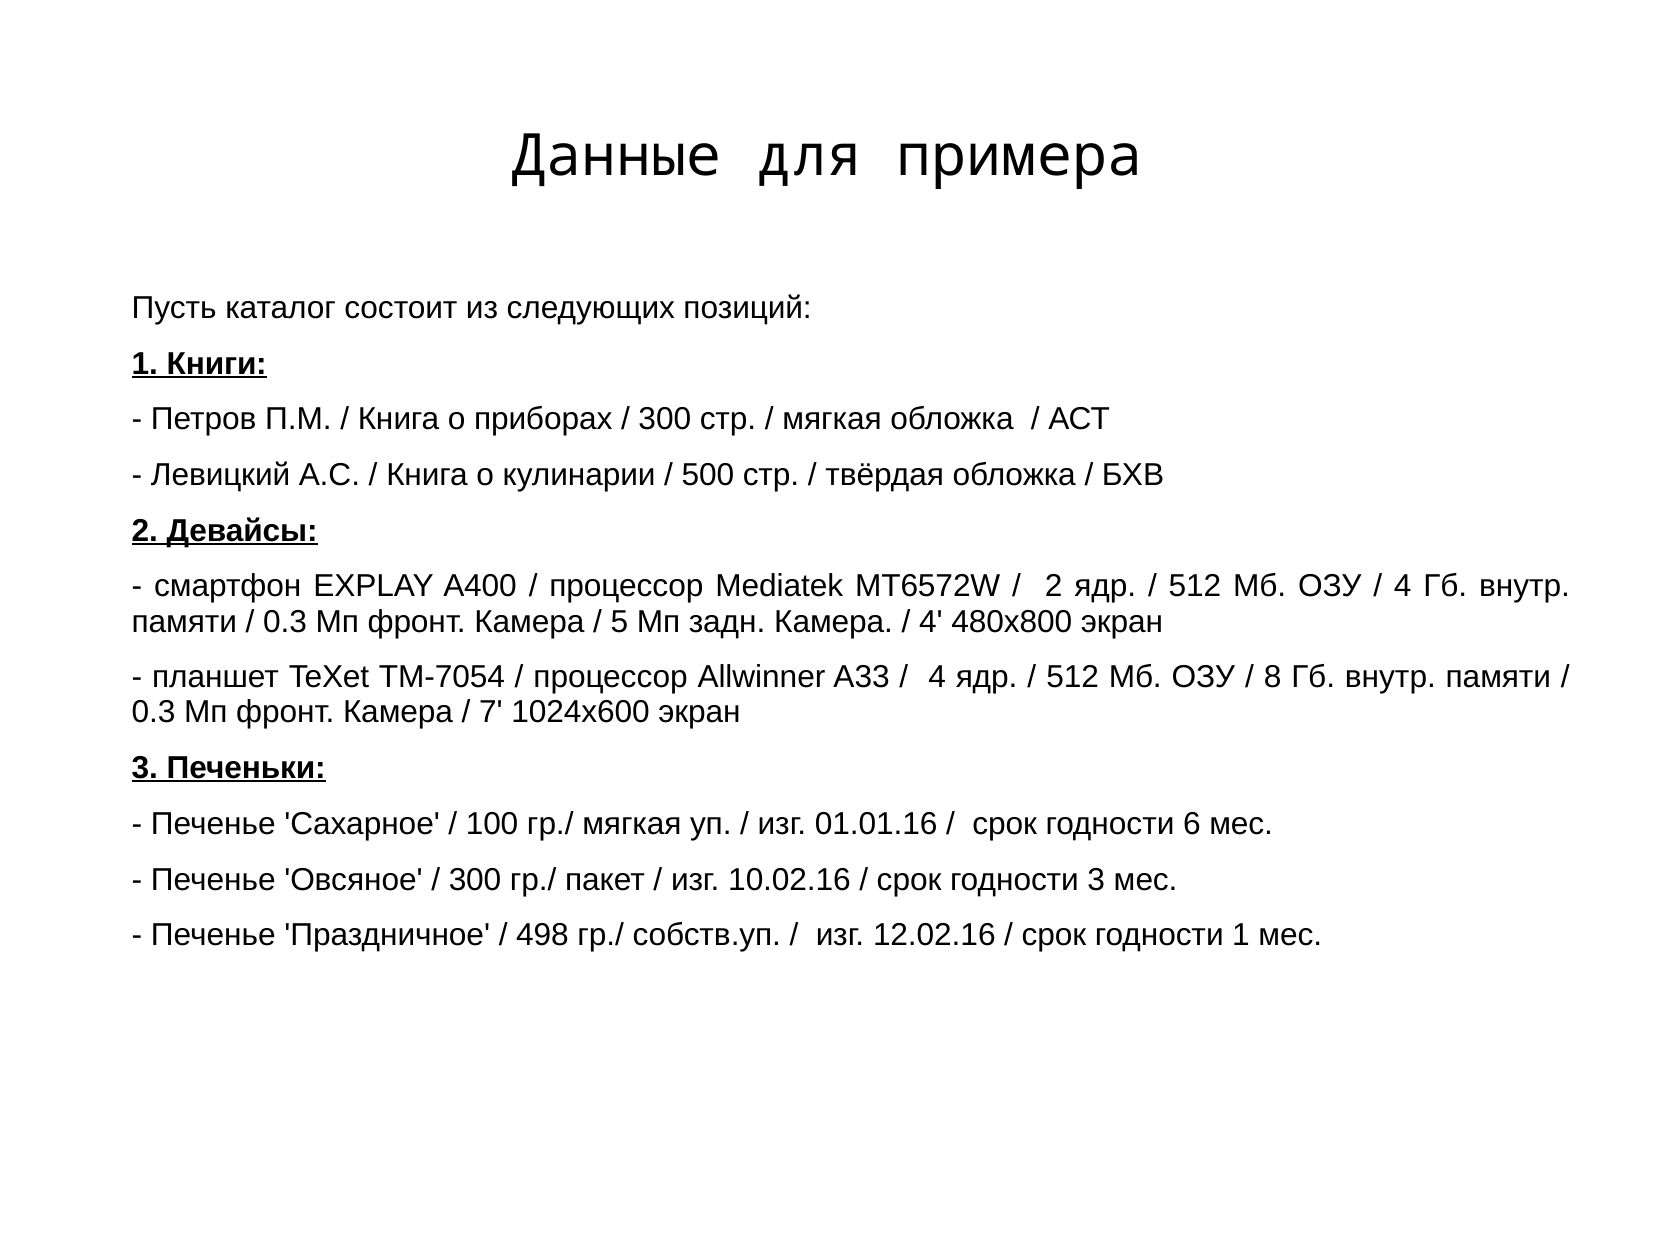

# Данные для примера
Пусть каталог состоит из следующих позиций:
1. Книги:
- Петров П.М. / Книга о приборах / 300 стр. / мягкая обложка / АСТ
- Левицкий А.С. / Книга о кулинарии / 500 стр. / твёрдая обложка / БХВ
2. Девайсы:
- смартфон EXPLAY A400 / процессор Mediatek MT6572W / 2 ядр. / 512 Мб. ОЗУ / 4 Гб. внутр. памяти / 0.3 Мп фронт. Камера / 5 Мп задн. Камера. / 4' 480x800 экран
- планшет TeXet TM-7054 / процессор Allwinner A33 / 4 ядр. / 512 Мб. ОЗУ / 8 Гб. внутр. памяти / 0.3 Мп фронт. Камера / 7' 1024х600 экран
3. Печеньки:
- Печенье 'Сахарное' / 100 гр./ мягкая уп. / изг. 01.01.16 / срок годности 6 мес.
- Печенье 'Овсяное' / 300 гр./ пакет / изг. 10.02.16 / срок годности 3 мес.
- Печенье 'Праздничное' / 498 гр./ собств.уп. / изг. 12.02.16 / срок годности 1 мес.